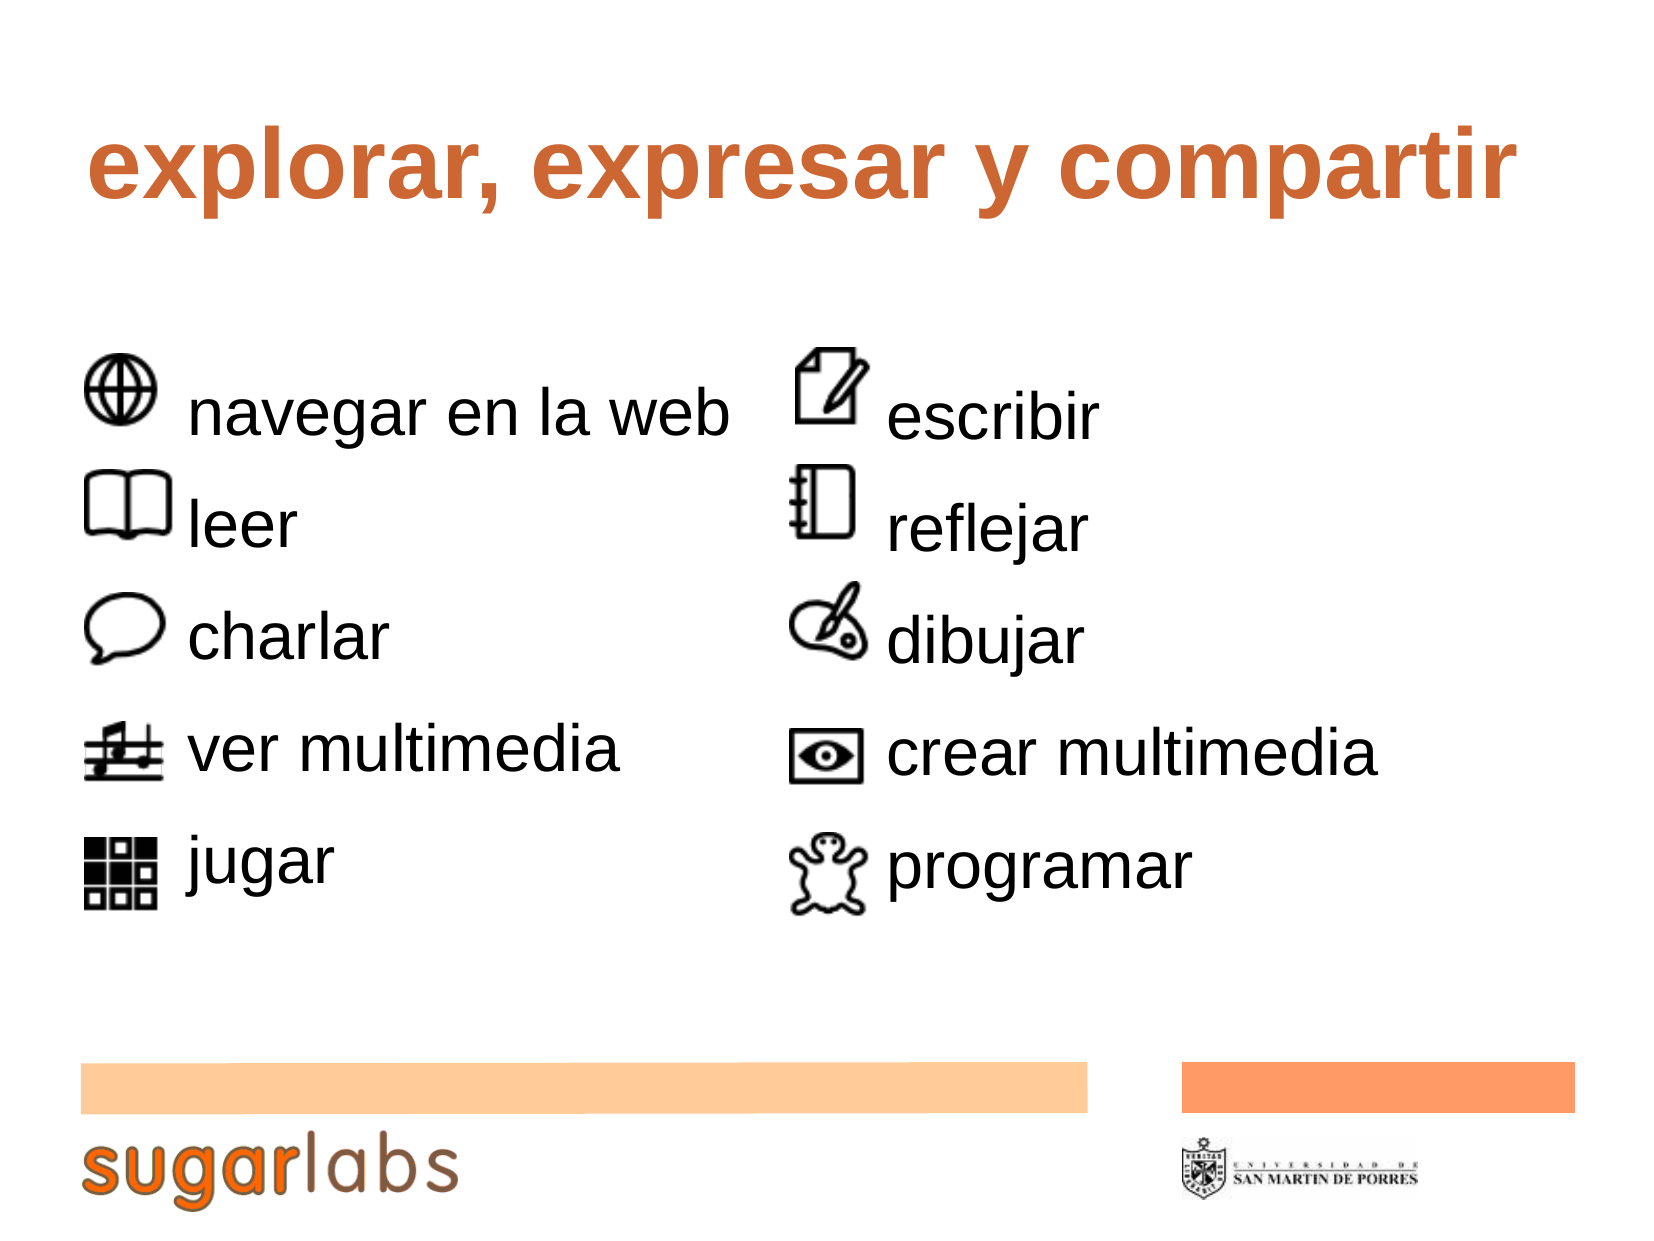

# explorar, expresar y compartir
navegar en la web
leer
charlar
ver multimedia
jugar
escribir
reflejar
dibujar
crear multimedia
programar